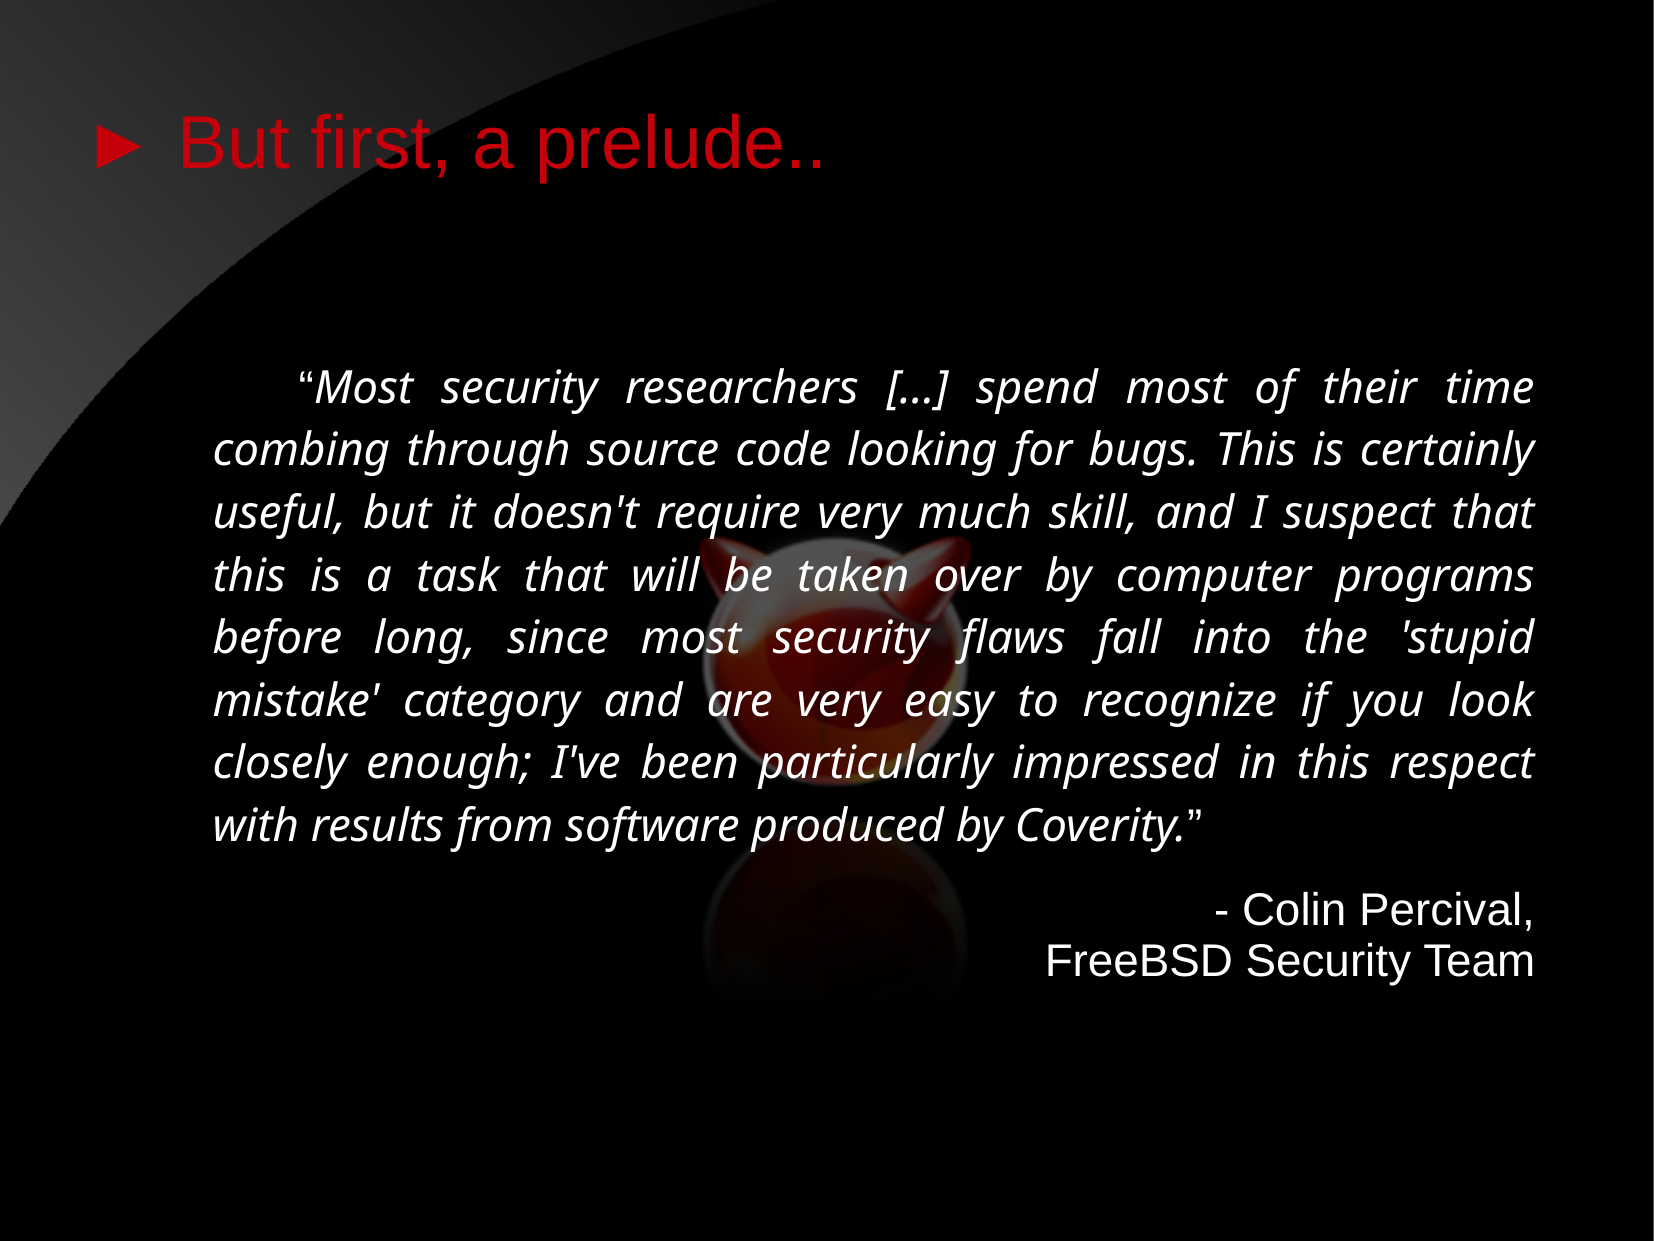

# ► But first, a prelude..
 “Most security researchers […] spend most of their time combing through source code looking for bugs. This is certainly useful, but it doesn't require very much skill, and I suspect that this is a task that will be taken over by computer programs before long, since most security flaws fall into the 'stupid mistake' category and are very easy to recognize if you look closely enough; I've been particularly impressed in this respect with results from software produced by Coverity.”
- Colin Percival,
FreeBSD Security Team